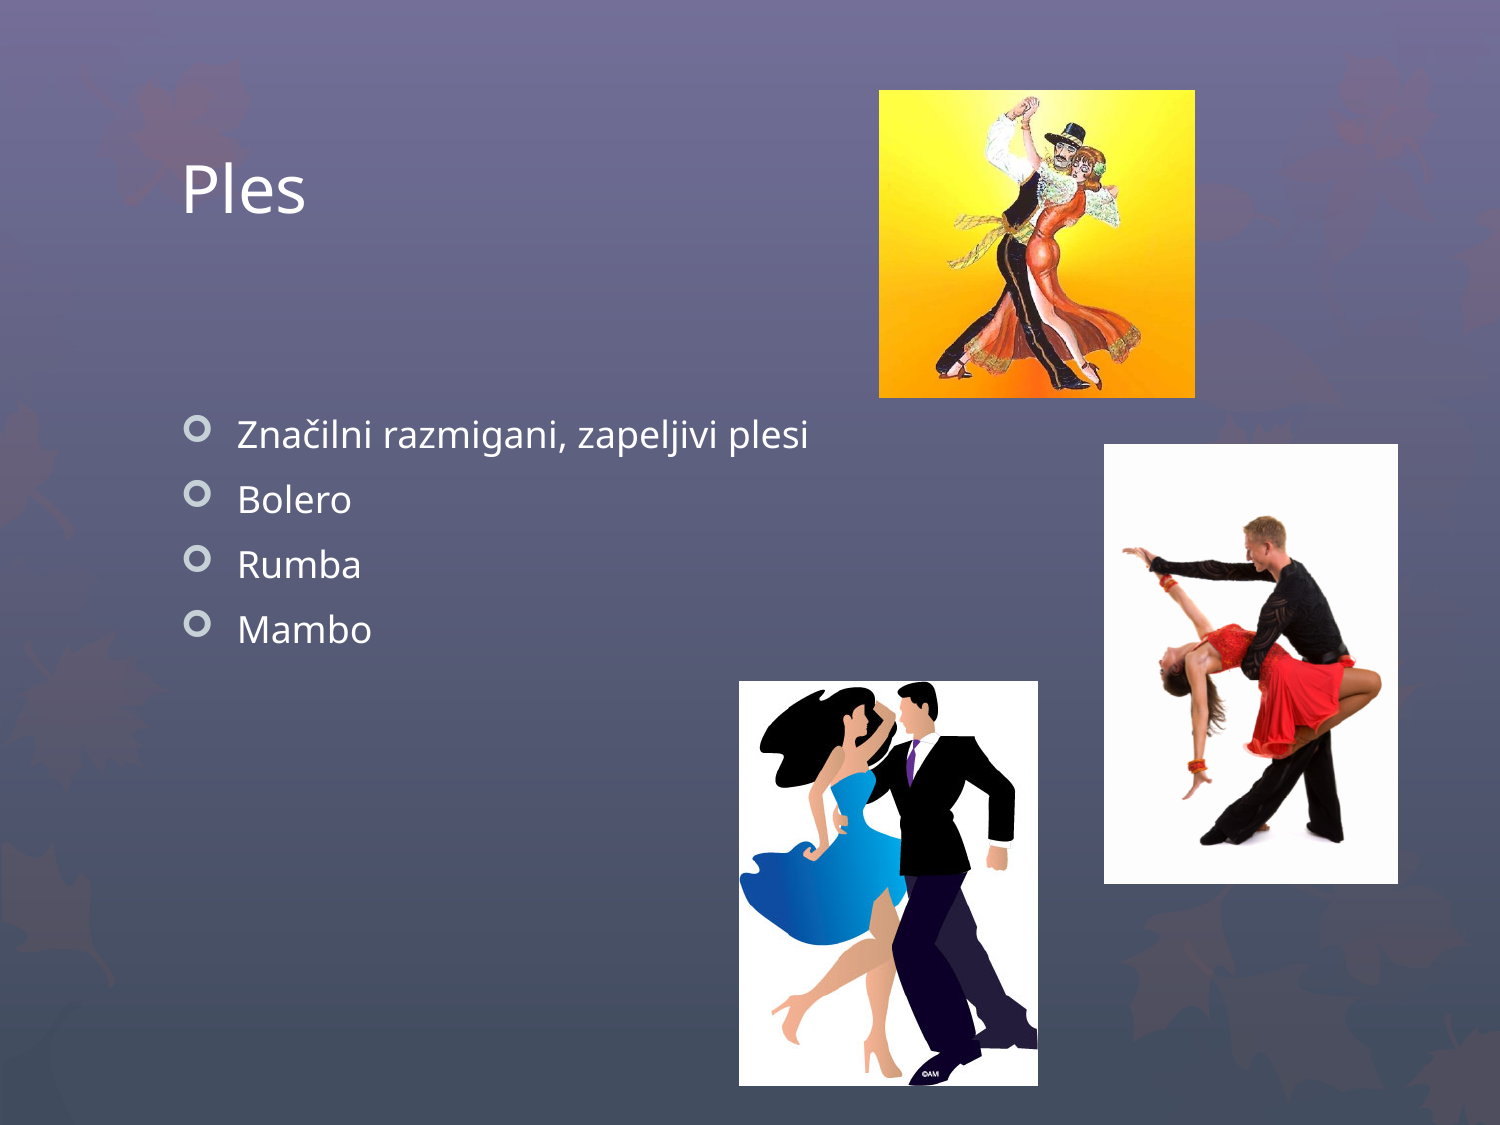

# Ples
Značilni razmigani, zapeljivi plesi
Bolero
Rumba
Mambo